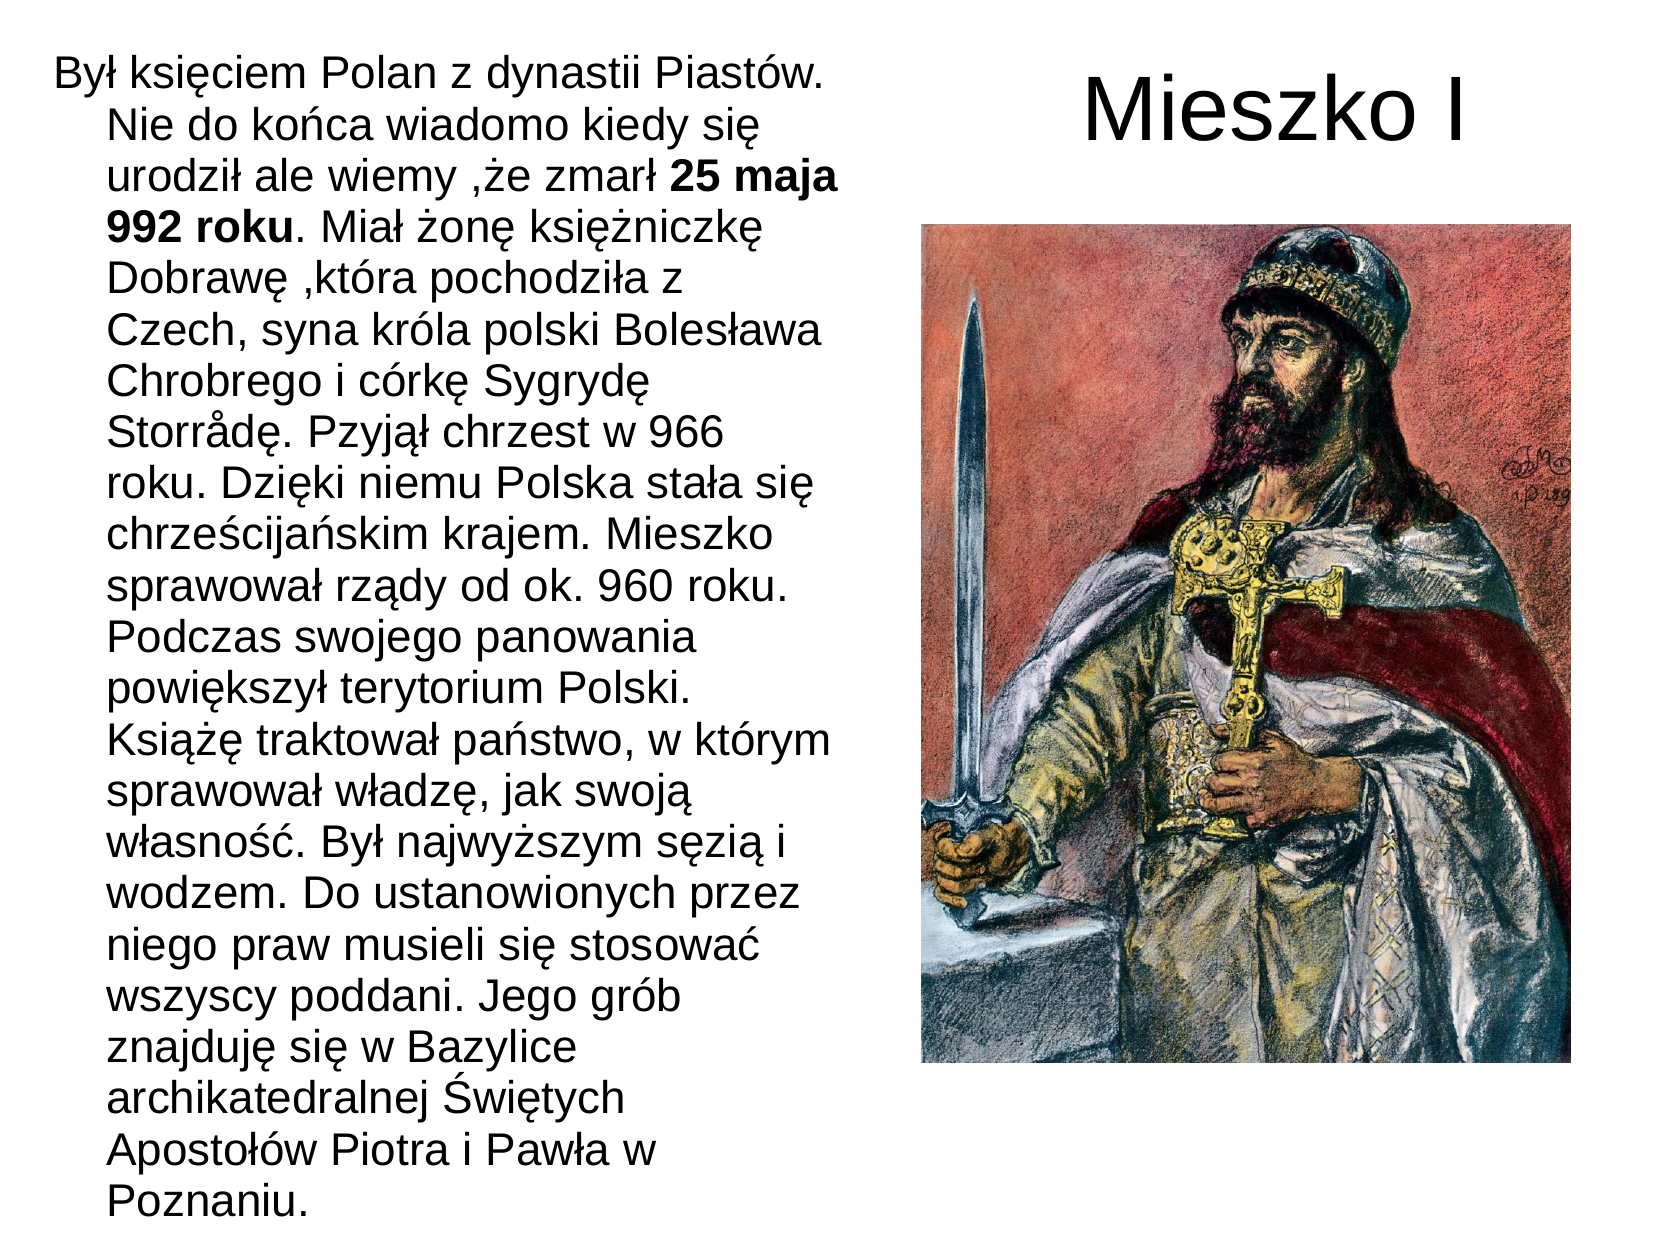

# Mieszko I
Był księciem Polan z dynastii Piastów. Nie do końca wiadomo kiedy się urodził ale wiemy ,że zmarł 25 maja 992 roku. Miał żonę księżniczkę Dobrawę ,która pochodziła z Czech, syna króla polski Bolesława Chrobrego i córkę Sygrydę Storrådę. Pzyjął chrzest w 966 roku. Dzięki niemu Polska stała się chrześcijańskim krajem. Mieszko sprawował rządy od ok. 960 roku. Podczas swojego panowania powiększył terytorium Polski. Książę traktował państwo, w którym sprawował władzę, jak swoją własność. Był najwyższym sęzią i wodzem. Do ustanowionych przez niego praw musieli się stosować wszyscy poddani. Jego grób znajduję się w Bazylice archikatedralnej Świętych Apostołów Piotra i Pawła w Poznaniu.